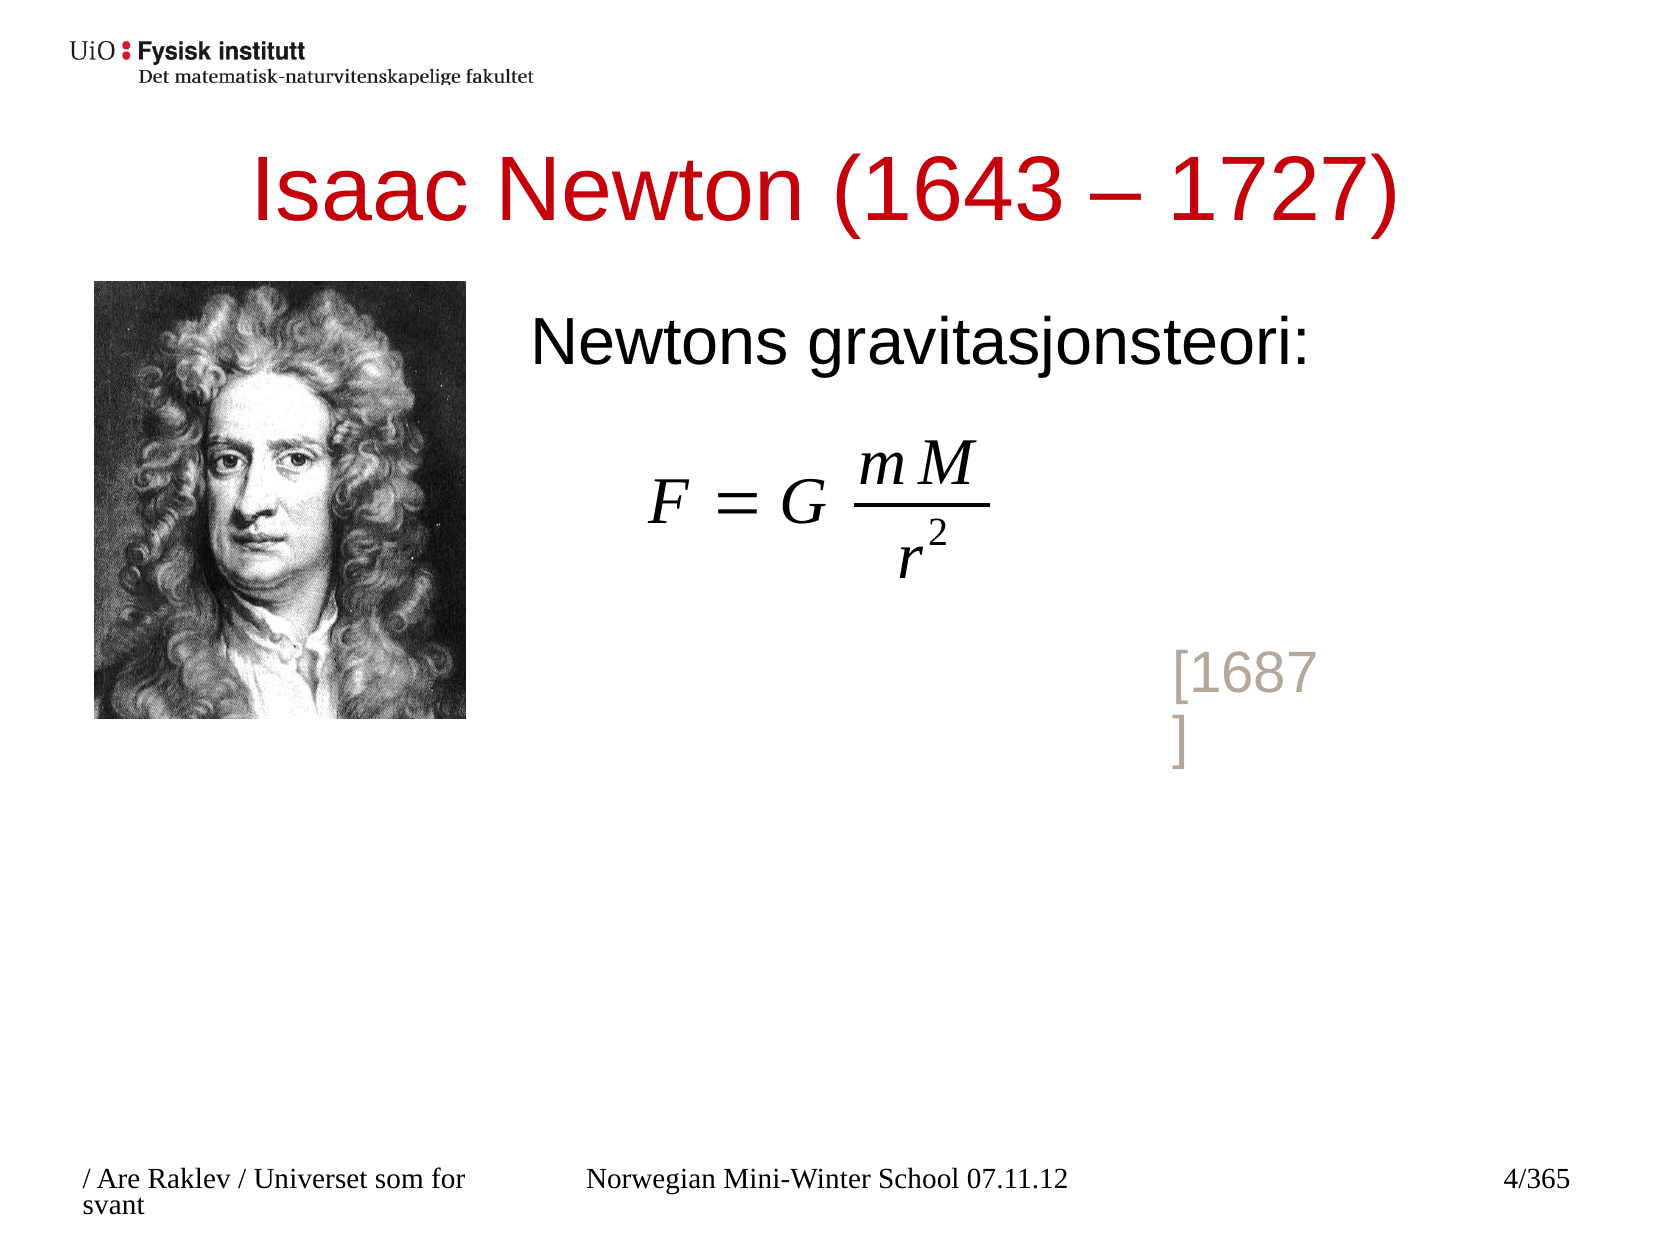

# Isaac Newton (1643 – 1727)
Newtons gravitasjonsteori:
[1687]
/ Are Raklev / Universet som forsvant
Norwegian Mini-Winter School 07.11.12
4